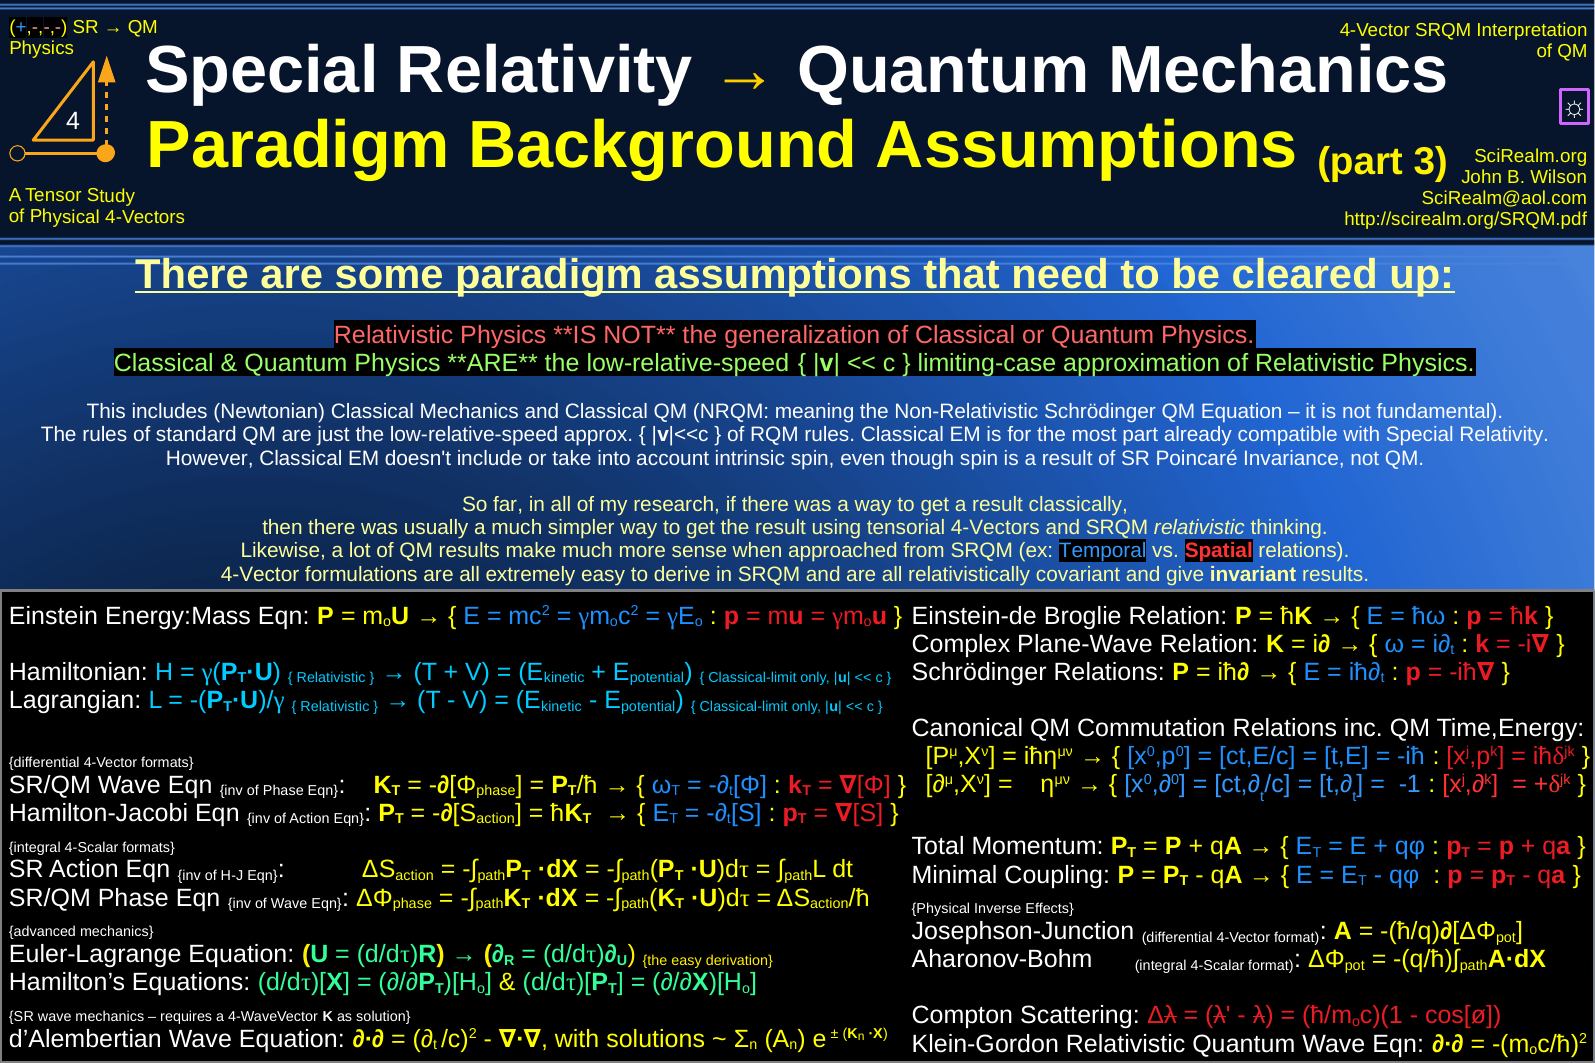

(+,-,-,-) SR → QM
Physics
A Tensor Study
of Physical 4-Vectors
4-Vector SRQM Interpretation
of QM
SciRealm.org
John B. Wilson
SciRealm@aol.com
http://scirealm.org/SRQM.pdf
# Special Relativity → Quantum Mechanics Paradigm Background Assumptions (part 3)
4
☼
There are some paradigm assumptions that need to be cleared up:
Relativistic Physics **IS NOT** the generalization of Classical or Quantum Physics.
Classical & Quantum Physics **ARE** the low-relative-speed { |v| << c } limiting-case approximation of Relativistic Physics.
This includes (Newtonian) Classical Mechanics and Classical QM (NRQM: meaning the Non-Relativistic Schrödinger QM Equation – it is not fundamental).
The rules of standard QM are just the low-relative-speed approx. { |v|<<c } of RQM rules. Classical EM is for the most part already compatible with Special Relativity.
However, Classical EM doesn't include or take into account intrinsic spin, even though spin is a result of SR Poincaré Invariance, not QM.
So far, in all of my research, if there was a way to get a result classically,
then there was usually a much simpler way to get the result using tensorial 4-Vectors and SRQM relativistic thinking.
Likewise, a lot of QM results make much more sense when approached from SRQM (ex: Temporal vs. Spatial relations).
4-Vector formulations are all extremely easy to derive in SRQM and are all relativistically covariant and give invariant results.
Einstein Energy:Mass Eqn: P = moU → { E = mc2 = γmoc2 = γEo : p = mu = γmou }
Hamiltonian: H = γ(PT·U) { Relativistic } → (T + V) = (Ekinetic + Epotential) { Classical-limit only, |u| << c }
Lagrangian: L = -(PT·U)/γ { Relativistic } → (T - V) = (Ekinetic - Epotential) { Classical-limit only, |u| << c }
{differential 4-Vector formats}
SR/QM Wave Eqn {inv of Phase Eqn}: KT = -∂[Φphase] = PT/ћ → { ωT = -∂t[Φ] : kT = ∇[Φ] }
Hamilton-Jacobi Eqn {inv of Action Eqn}: PT = -∂[Saction] = ћKT → { ET = -∂t[S] : pT = ∇[S] }
{integral 4-Scalar formats}
SR Action Eqn {inv of H-J Eqn}: ΔSaction = -∫pathPT ·dX = -∫path(PT ·U)dτ = ∫pathL dt
SR/QM Phase Eqn {inv of Wave Eqn}: ΔΦphase = -∫pathKT ·dX = -∫path(KT ·U)dτ = ΔSaction/ћ
{advanced mechanics}
Euler-Lagrange Equation: (U = (d/dτ)R) → (∂R = (d/dτ)∂U) {the easy derivation}
Hamilton’s Equations: (d/dτ)[X] = (∂/∂PT)[Ho] & (d/dτ)[PT] = (∂/∂X)[Ho]
{SR wave mechanics – requires a 4-WaveVector K as solution}
d’Alembertian Wave Equation: ∂∙∂ = (∂t /c)2 - ∇∙∇, with solutions ~ Σn (An) e ± (Kn ·X)
Einstein-de Broglie Relation: P = ћK → { E = ћω : p = ћk }
Complex Plane-Wave Relation: K = i∂ → { ω = i∂t : k = -i∇ }
Schrödinger Relations: P = iћ∂ → { E = iћ∂t : p = -iћ∇ }
Canonical QM Commutation Relations inc. QM Time,Energy:
 [Pμ,Xν] = iћημν → { [x0,p0] = [ct,E/c] = [t,E] = -iћ : [xj,pk] = iћδjk }
 [∂μ,Xν] = ημν → { [x0,∂0] = [ct,∂t/c] = [t,∂t] = -1 : [xj,∂k] = +δjk }
Total Momentum: PT = P + qA → { ET = E + qφ : pT = p + qa }
Minimal Coupling: P = PT - qA → { E = ET - qφ : p = pT - qa }
{Physical Inverse Effects}
Josephson-Junction (differential 4-Vector format): A = -(ћ/q)∂[ΔΦpot]
Aharonov-Bohm (integral 4-Scalar format): ΔΦpot = -(q/ћ)∫pathA·dX
Compton Scattering: Δλ = (λ' - λ) = (ћ/moc)(1 - cos[ø])
Klein-Gordon Relativistic Quantum Wave Eqn: ∂∙∂ = -(moc/ћ)2